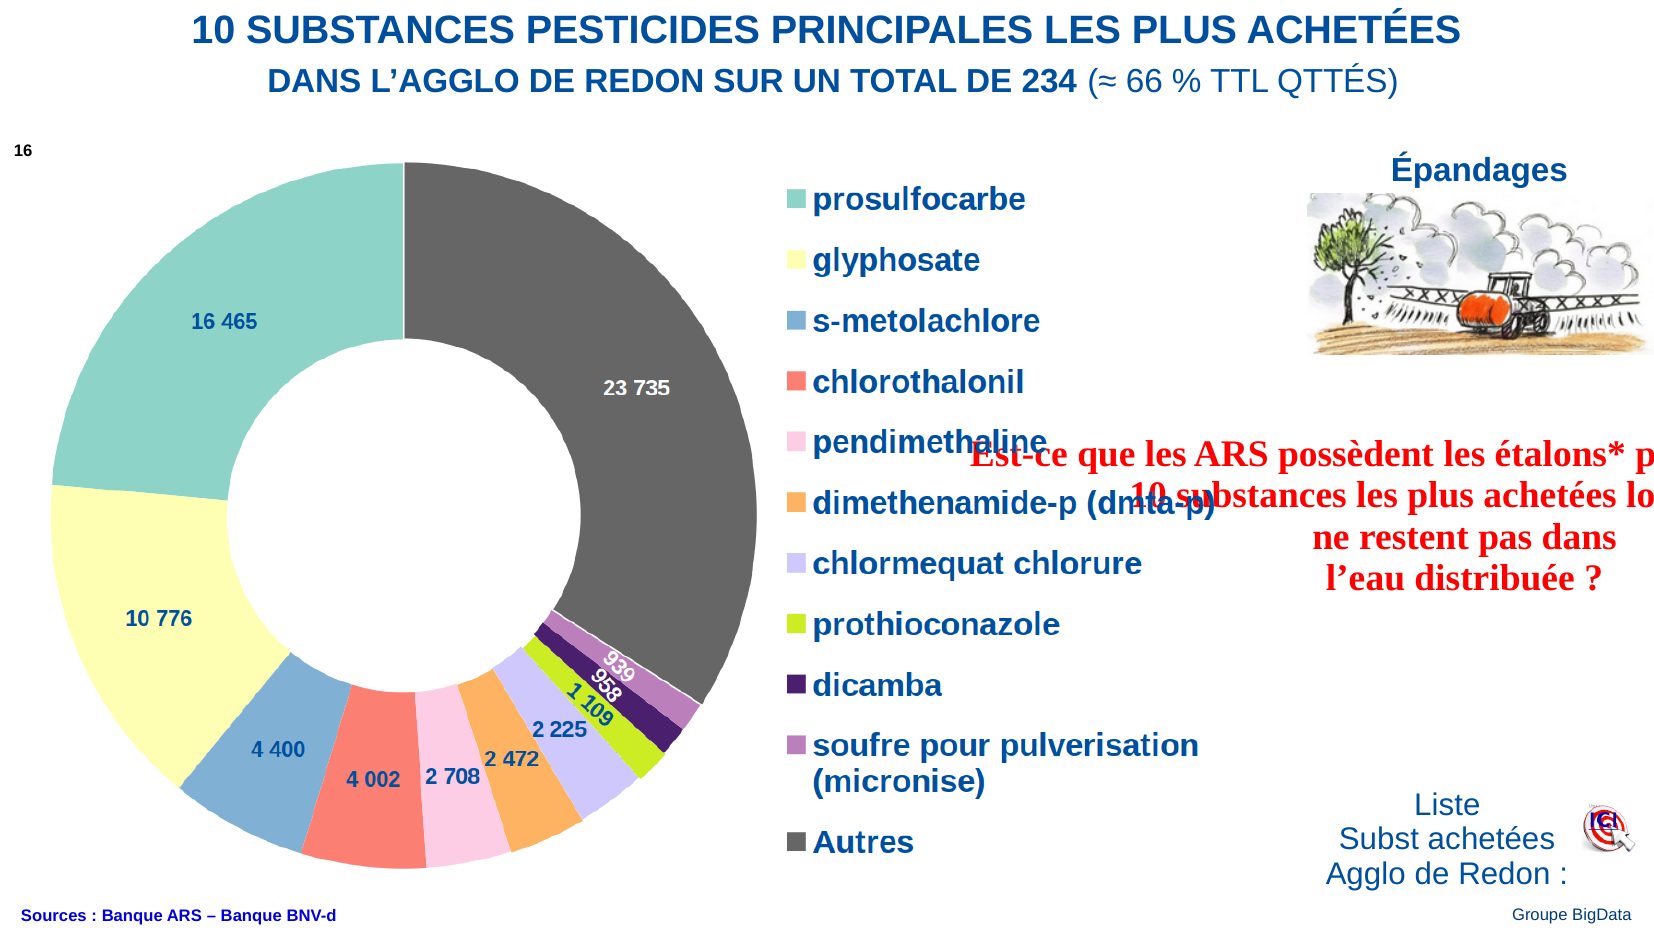

10 SUBSTANCES PESTICIDES PRINCIPALES LES PLUS ACHETÉES
 DANS L’AGGLO DE REDON SUR UN TOTAL DE 234 (≈ 66 % TTL QTTÉS)
Épandages
Est-ce que les ARS possèdent les étalons* pour vérifier que les
10 substances les plus achetées localement
ne restent pas dans
l’eau distribuée ?
Liste
Subst achetées
Agglo de Redon :
Groupe BigData
Sources : Banque ARS – Banque BNV-d